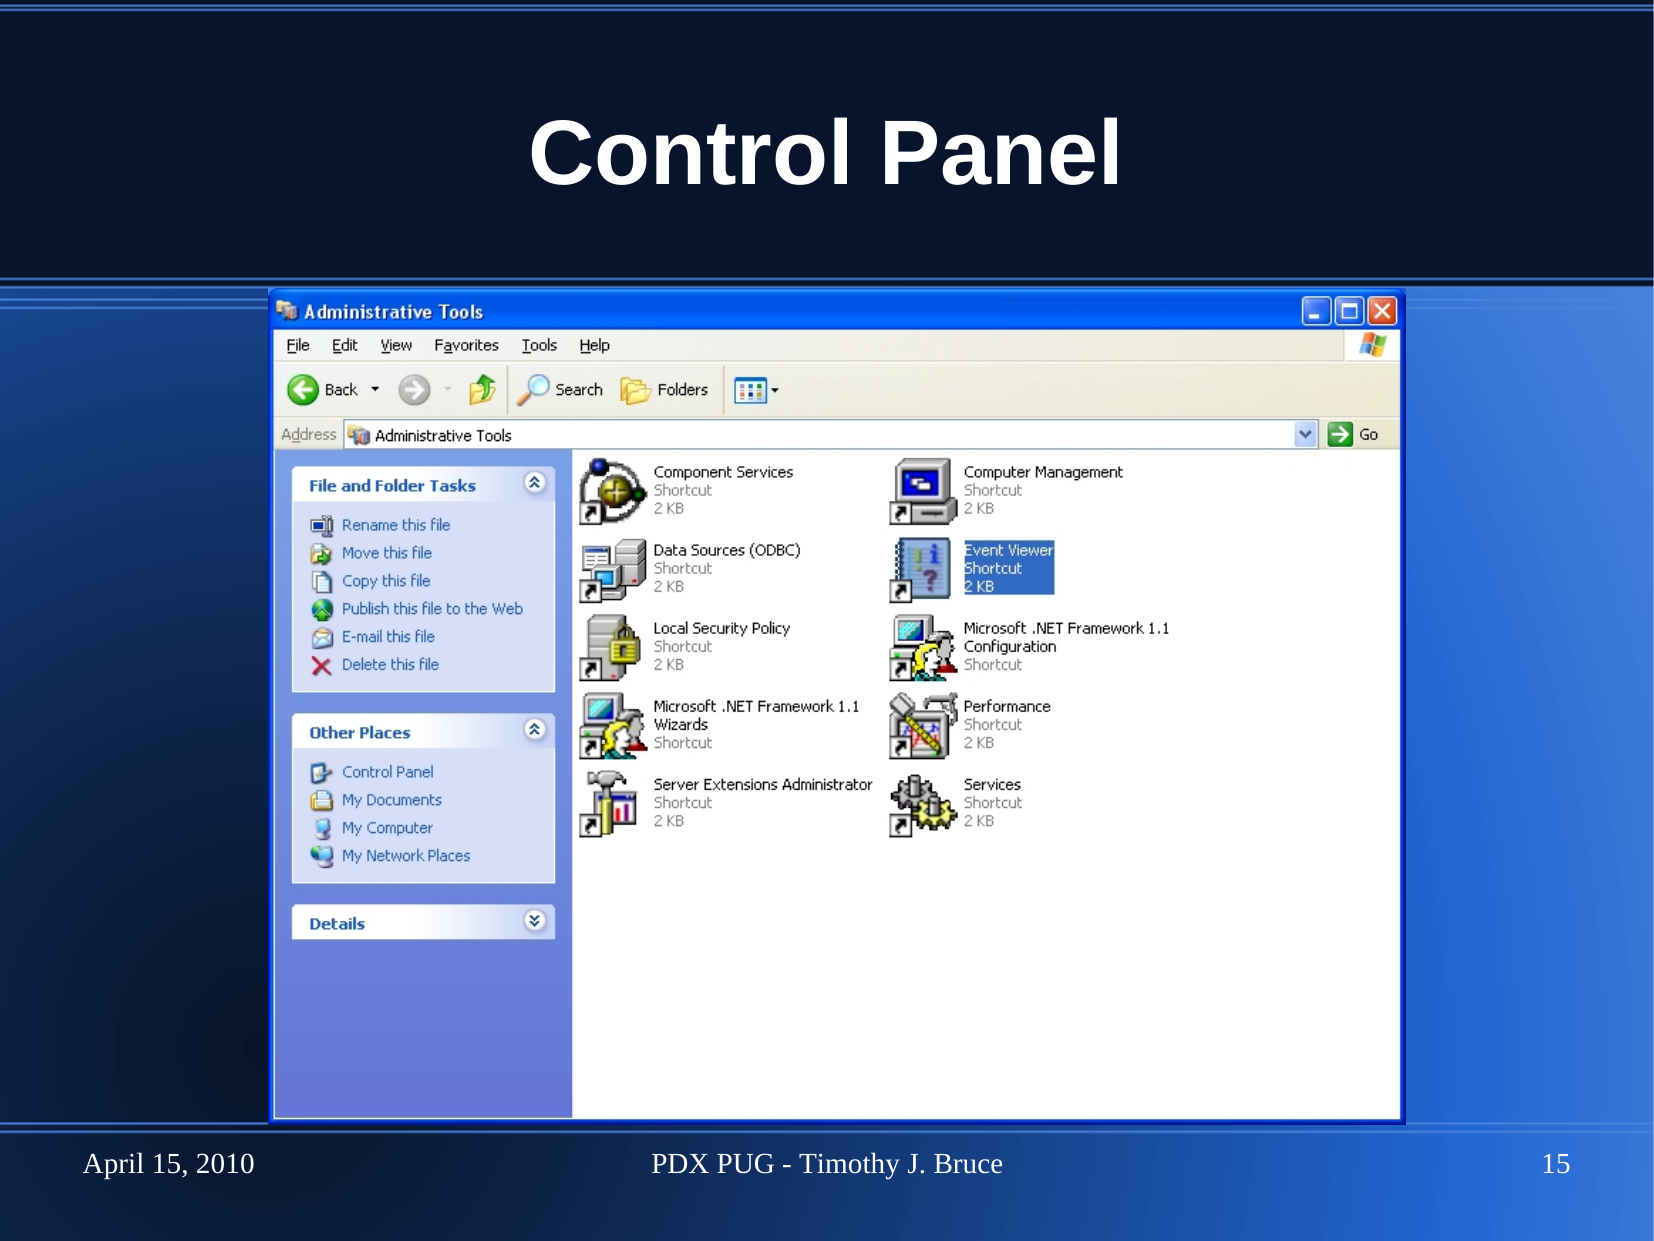

# Control Panel
April 15, 2010
PDX PUG - Timothy J. Bruce
15